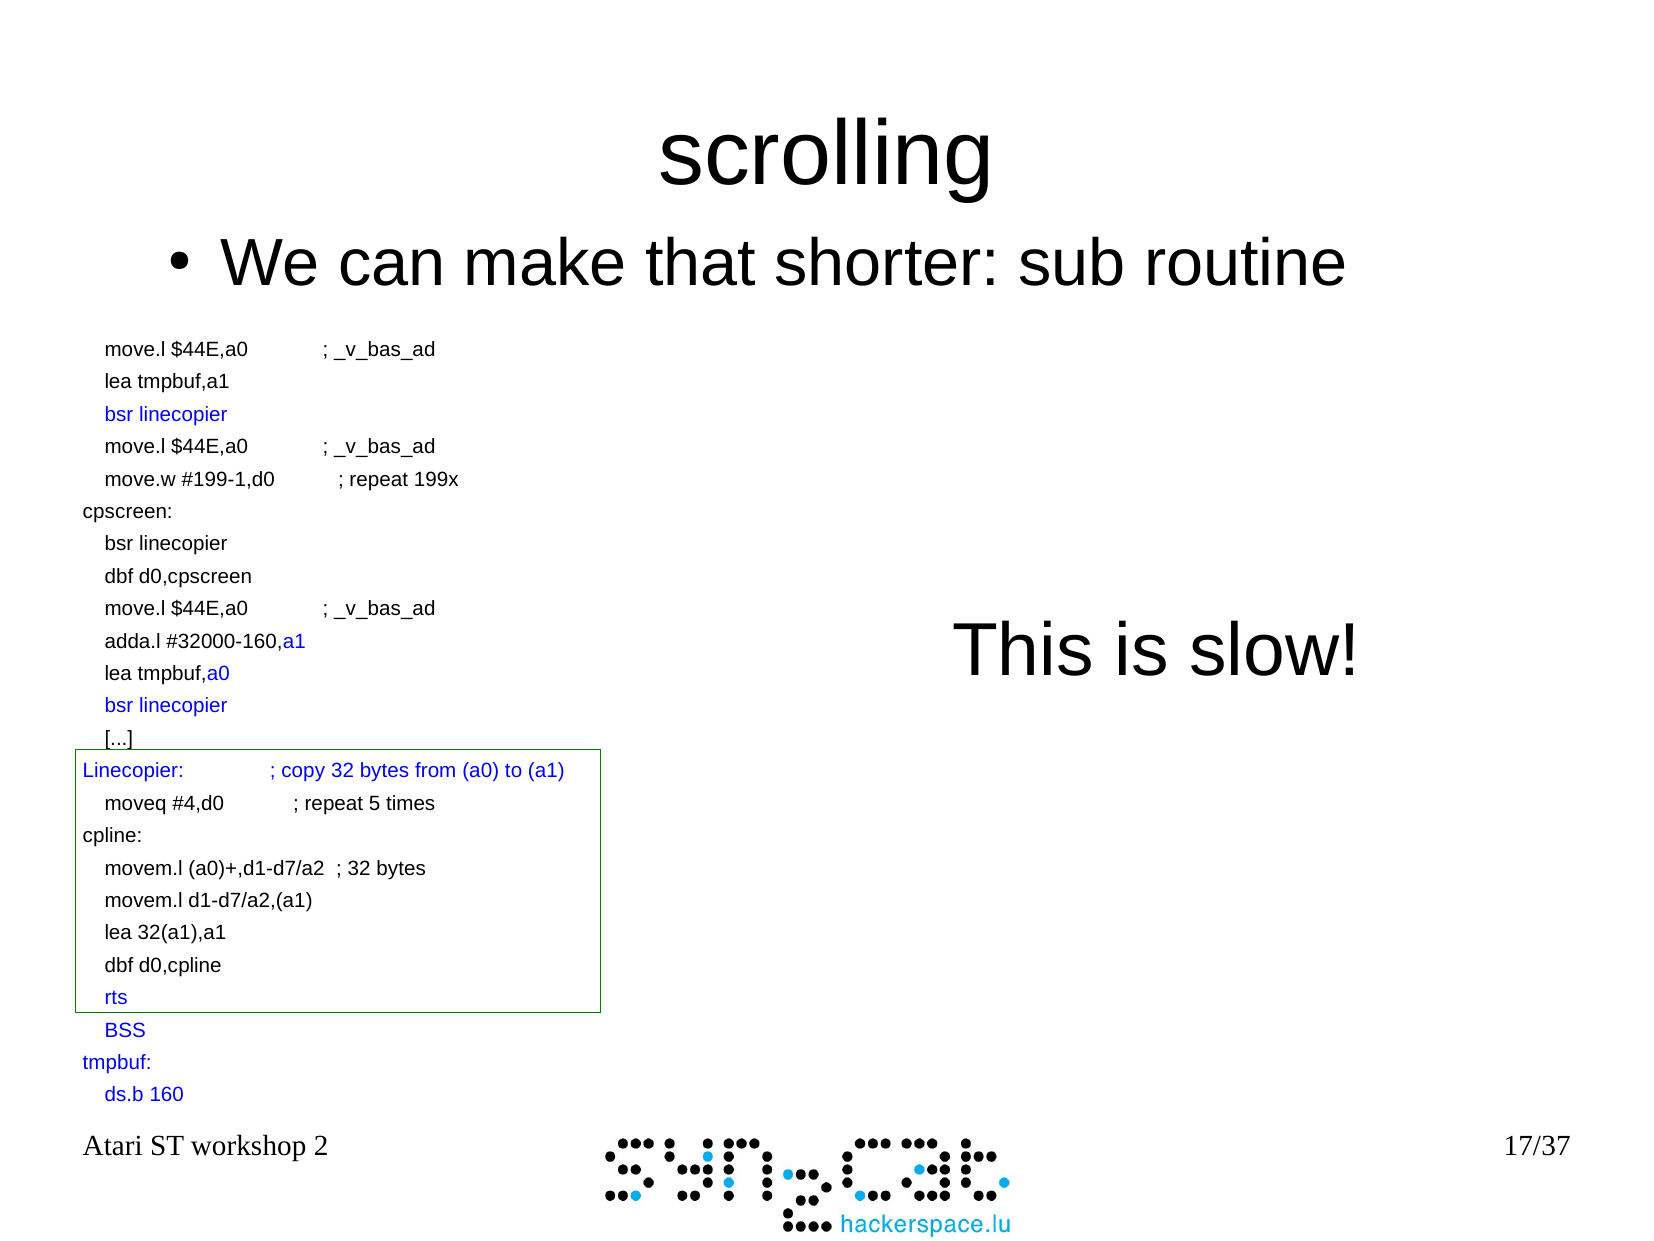

# scrolling
We can make that shorter: sub routine
move.l $44E,a0 ; _v_bas_ad
lea tmpbuf,a1
bsr linecopier
move.l $44E,a0 ; _v_bas_ad
move.w #199-1,d0 ; repeat 199x
cpscreen:
bsr linecopier
dbf d0,cpscreen
move.l $44E,a0 ; _v_bas_ad
adda.l #32000-160,a1
lea tmpbuf,a0
bsr linecopier
[...]
Linecopier: ; copy 32 bytes from (a0) to (a1)
moveq #4,d0 ; repeat 5 times
cpline:
movem.l (a0)+,d1-d7/a2 ; 32 bytes
movem.l d1-d7/a2,(a1)
lea 32(a1),a1
dbf d0,cpline
rts
BSS
tmpbuf:
ds.b 160
This is slow!
17